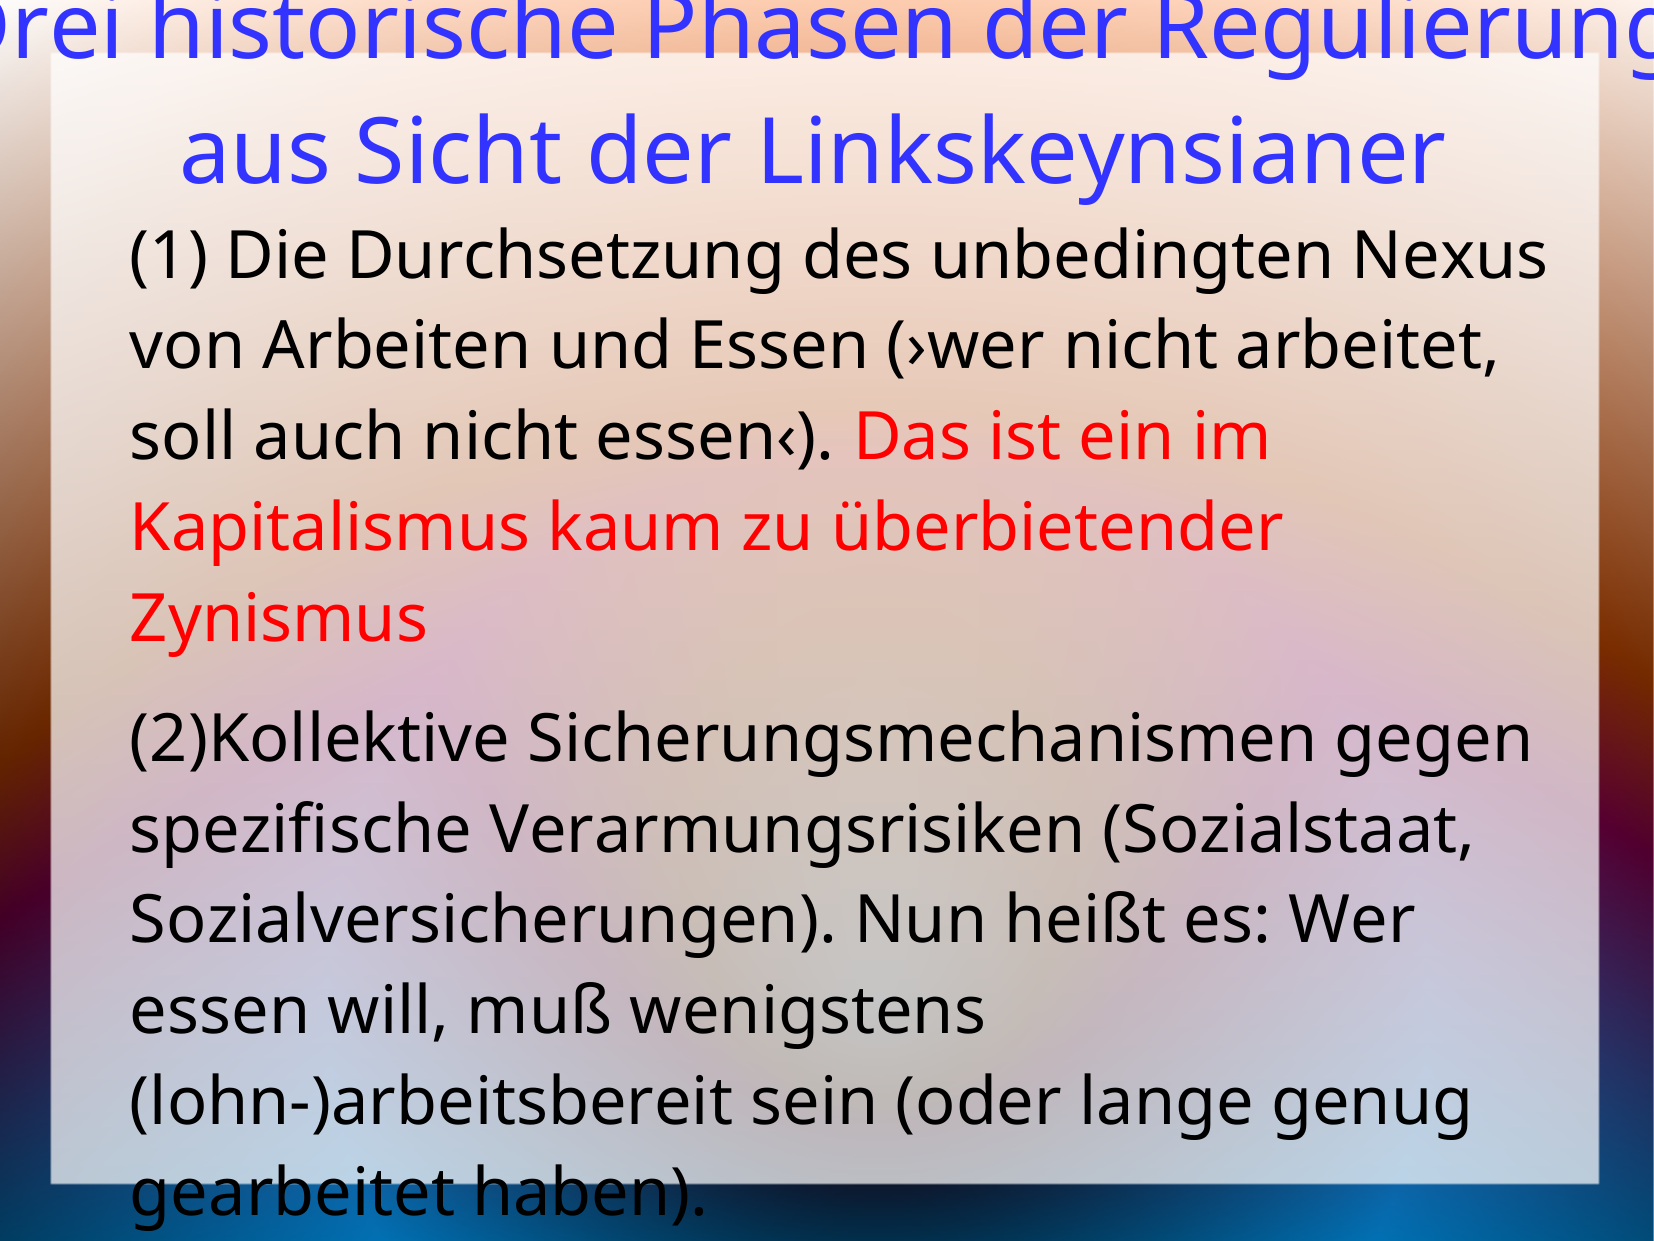

# Drei historische Phasen der Regulierung aus Sicht der Linkskeynsianer
(1) Die Durchsetzung des unbedingten Nexus von Arbeiten und Essen (›wer nicht arbeitet, soll auch nicht essen‹). Das ist ein im Kapitalismus kaum zu überbietender Zynismus
(2)Kollektive Sicherungsmechanismen gegen spezifische Verarmungsrisiken (Sozialstaat, Sozialversicherungen). Nun heißt es: Wer essen will, muß wenigstens (lohn-)arbeitsbereit sein (oder lange genug gearbeitet haben).
(3) Die Entflechtung von Arbeiten und Essen – durch ein bedingungslos garantiertes Grundeinkommen